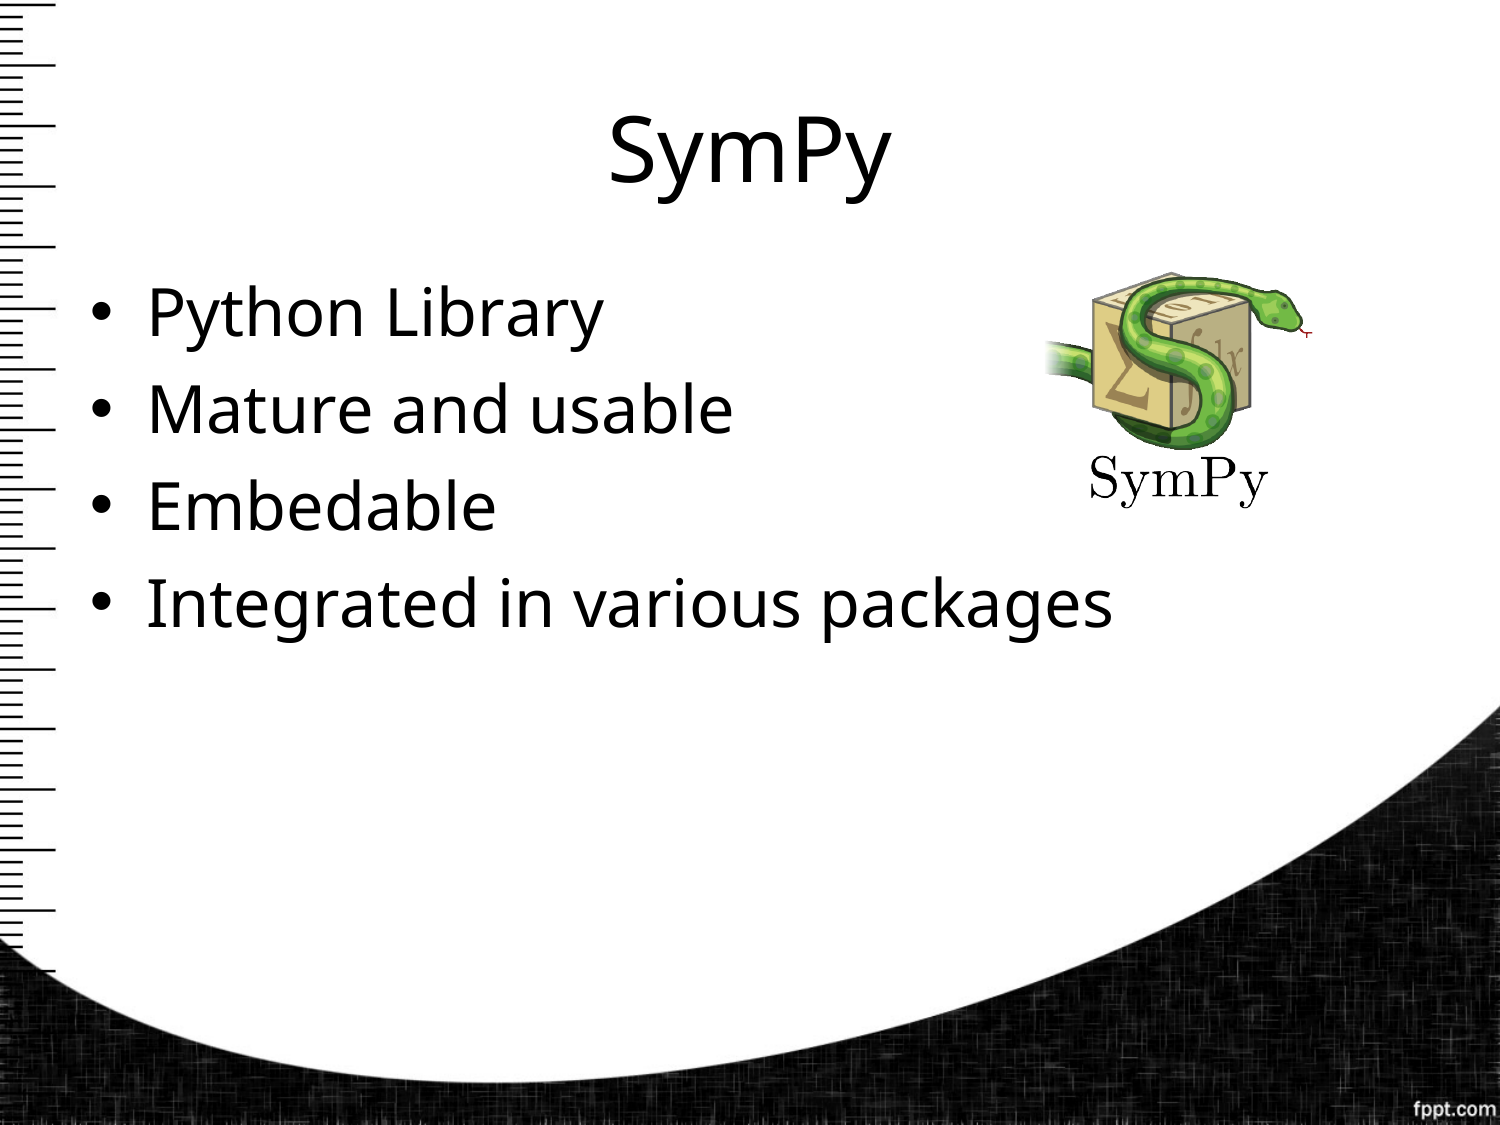

# SymPy
Python Library
Mature and usable
Embedable
Integrated in various packages